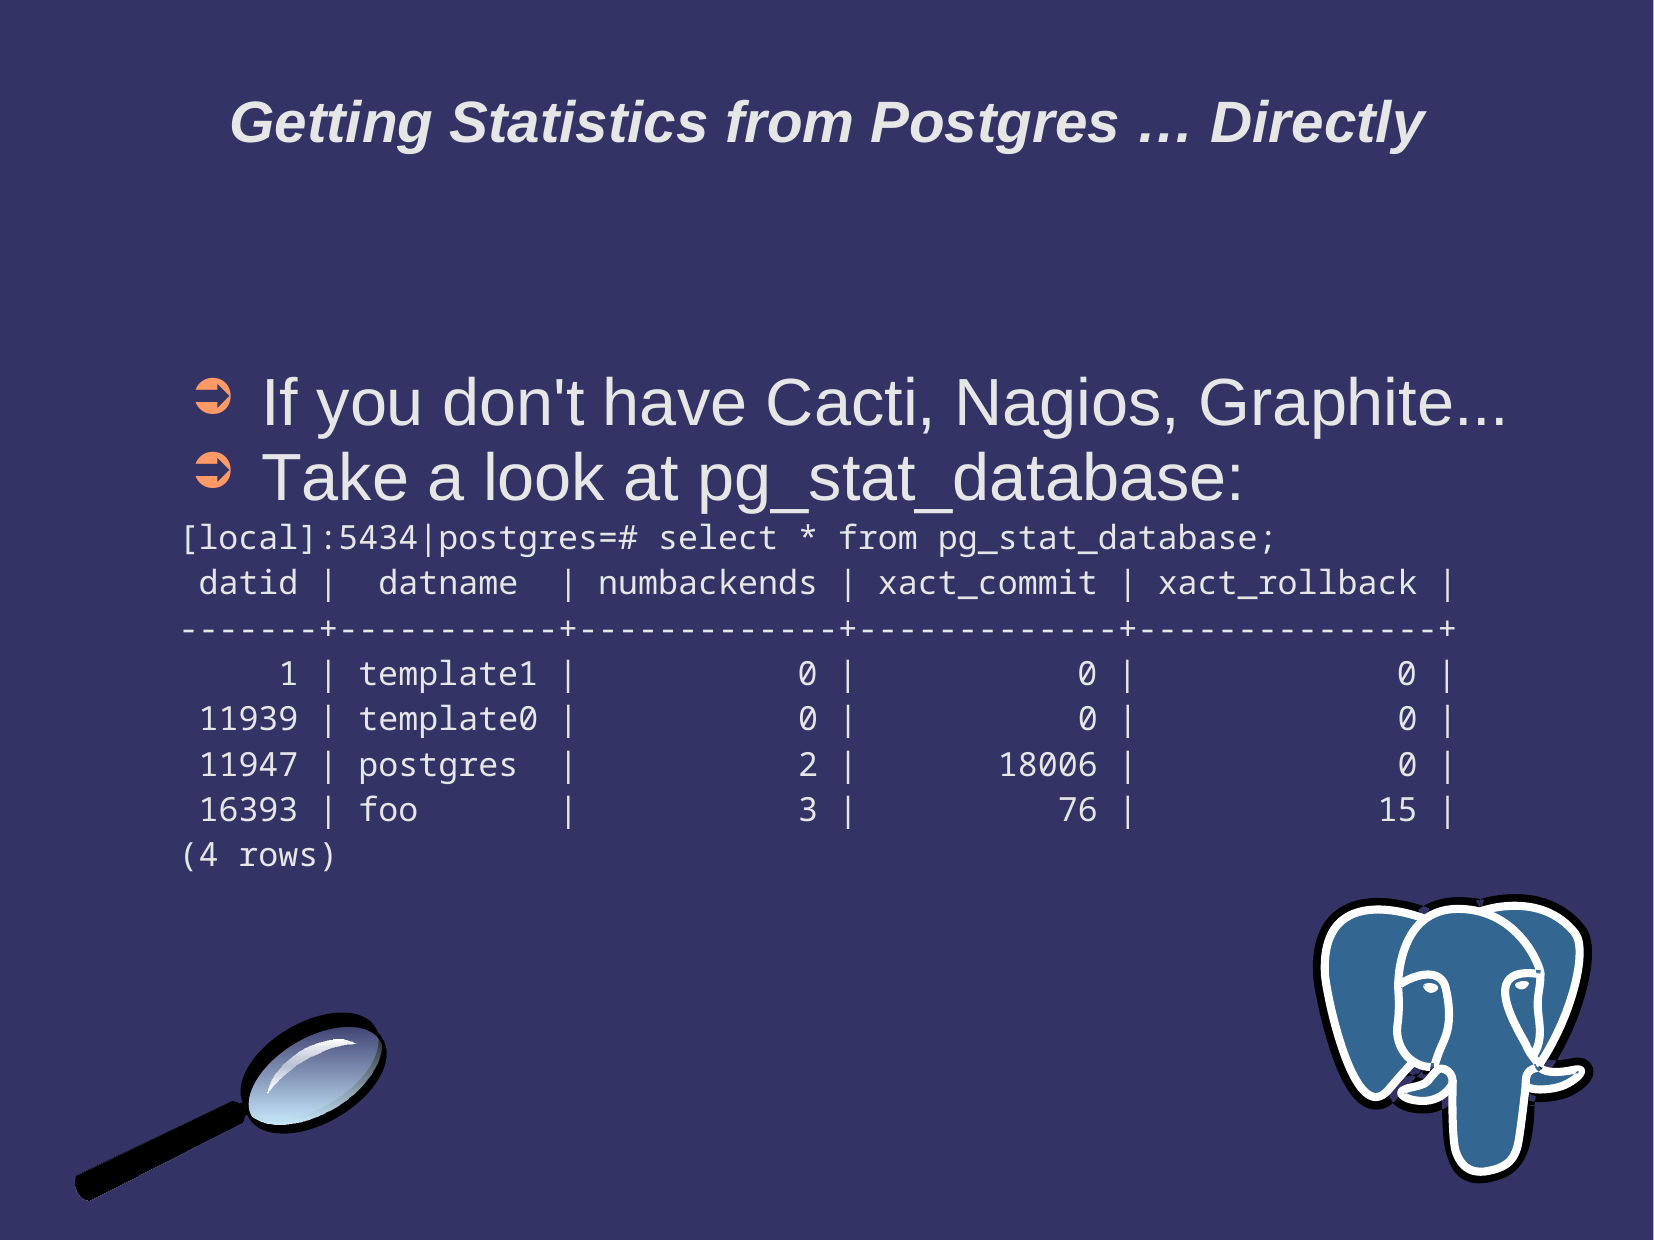

# Getting Statistics from Postgres … Directly
If you don't have Cacti, Nagios, Graphite...
Take a look at pg_stat_database:
[local]:5434|postgres=# select * from pg_stat_database;
 datid | datname | numbackends | xact_commit | xact_rollback |
-------+-----------+-------------+-------------+---------------+
 1 | template1 | 0 | 0 | 0 |
 11939 | template0 | 0 | 0 | 0 |
 11947 | postgres | 2 | 18006 | 0 |
 16393 | foo | 3 | 76 | 15 |
(4 rows)